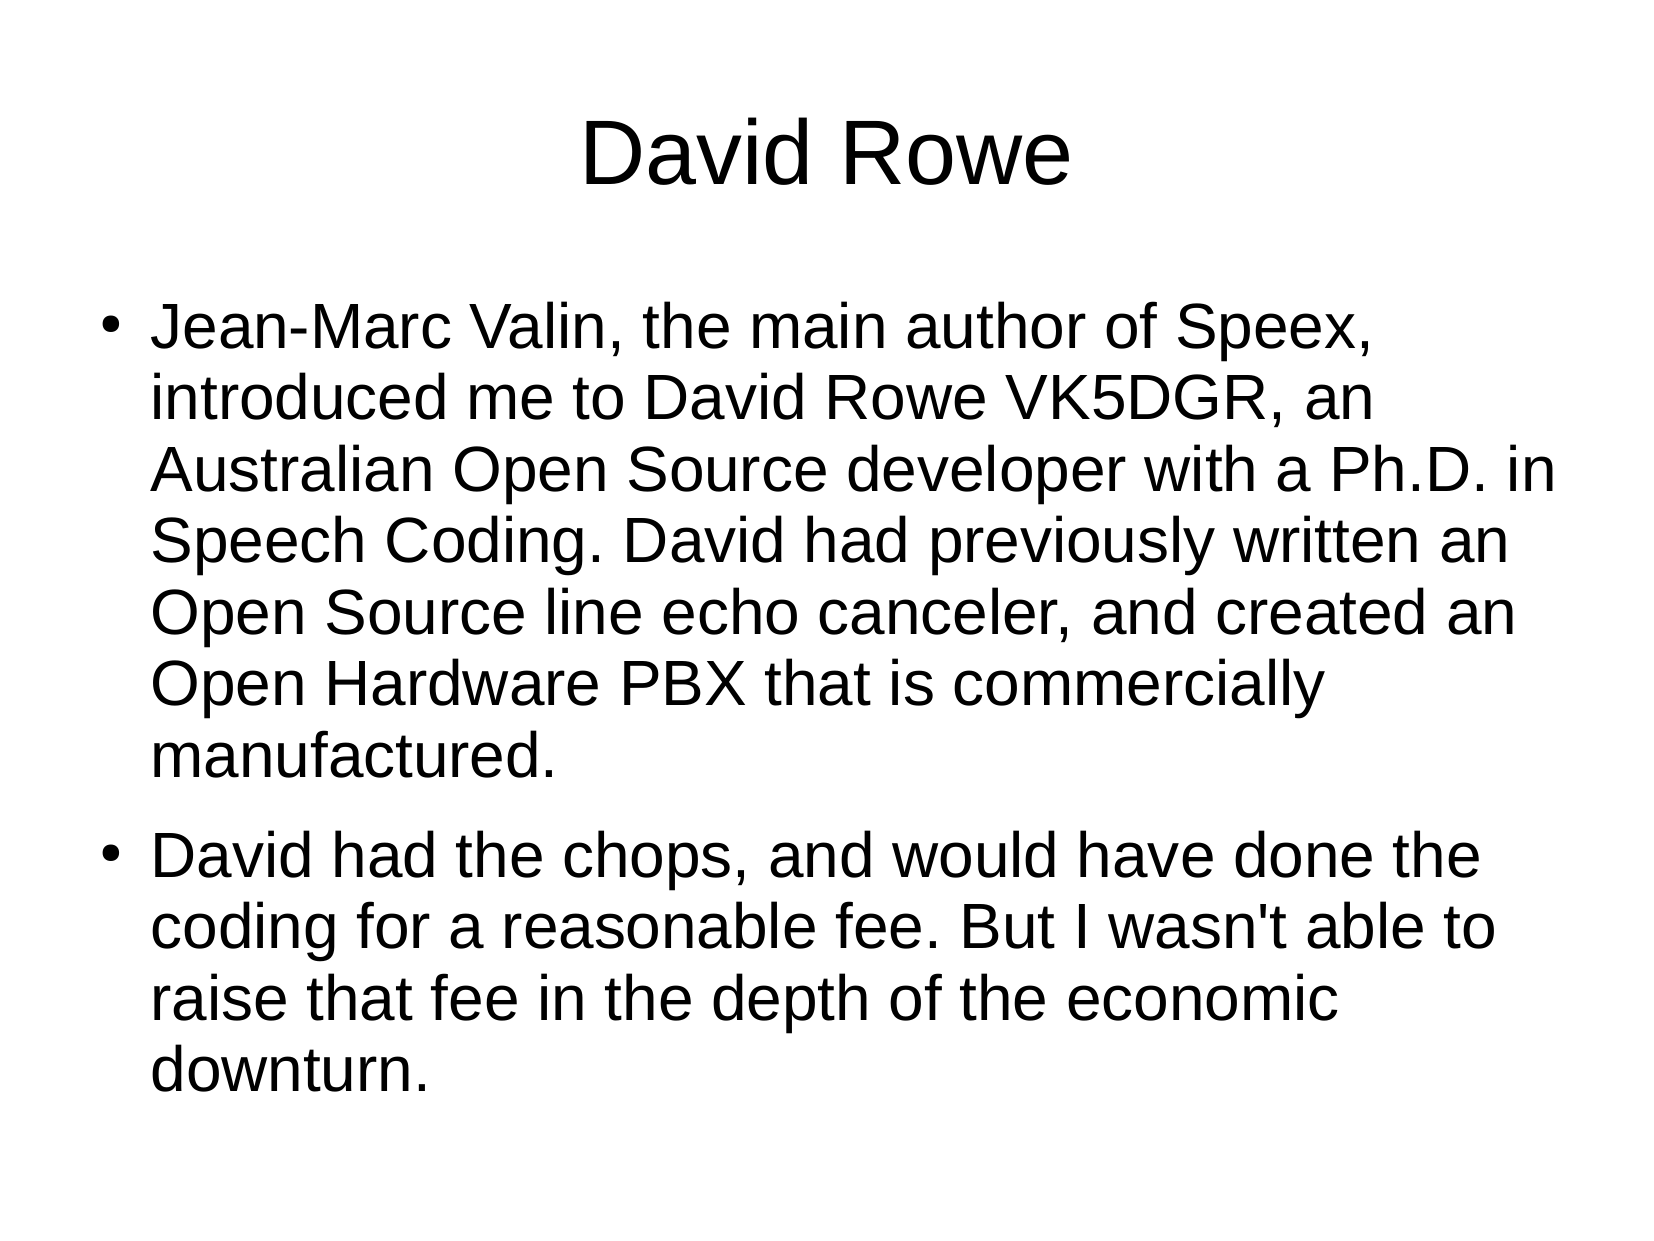

# David Rowe
Jean-Marc Valin, the main author of Speex, introduced me to David Rowe VK5DGR, an Australian Open Source developer with a Ph.D. in Speech Coding. David had previously written an Open Source line echo canceler, and created an Open Hardware PBX that is commercially manufactured.
David had the chops, and would have done the coding for a reasonable fee. But I wasn't able to raise that fee in the depth of the economic downturn.